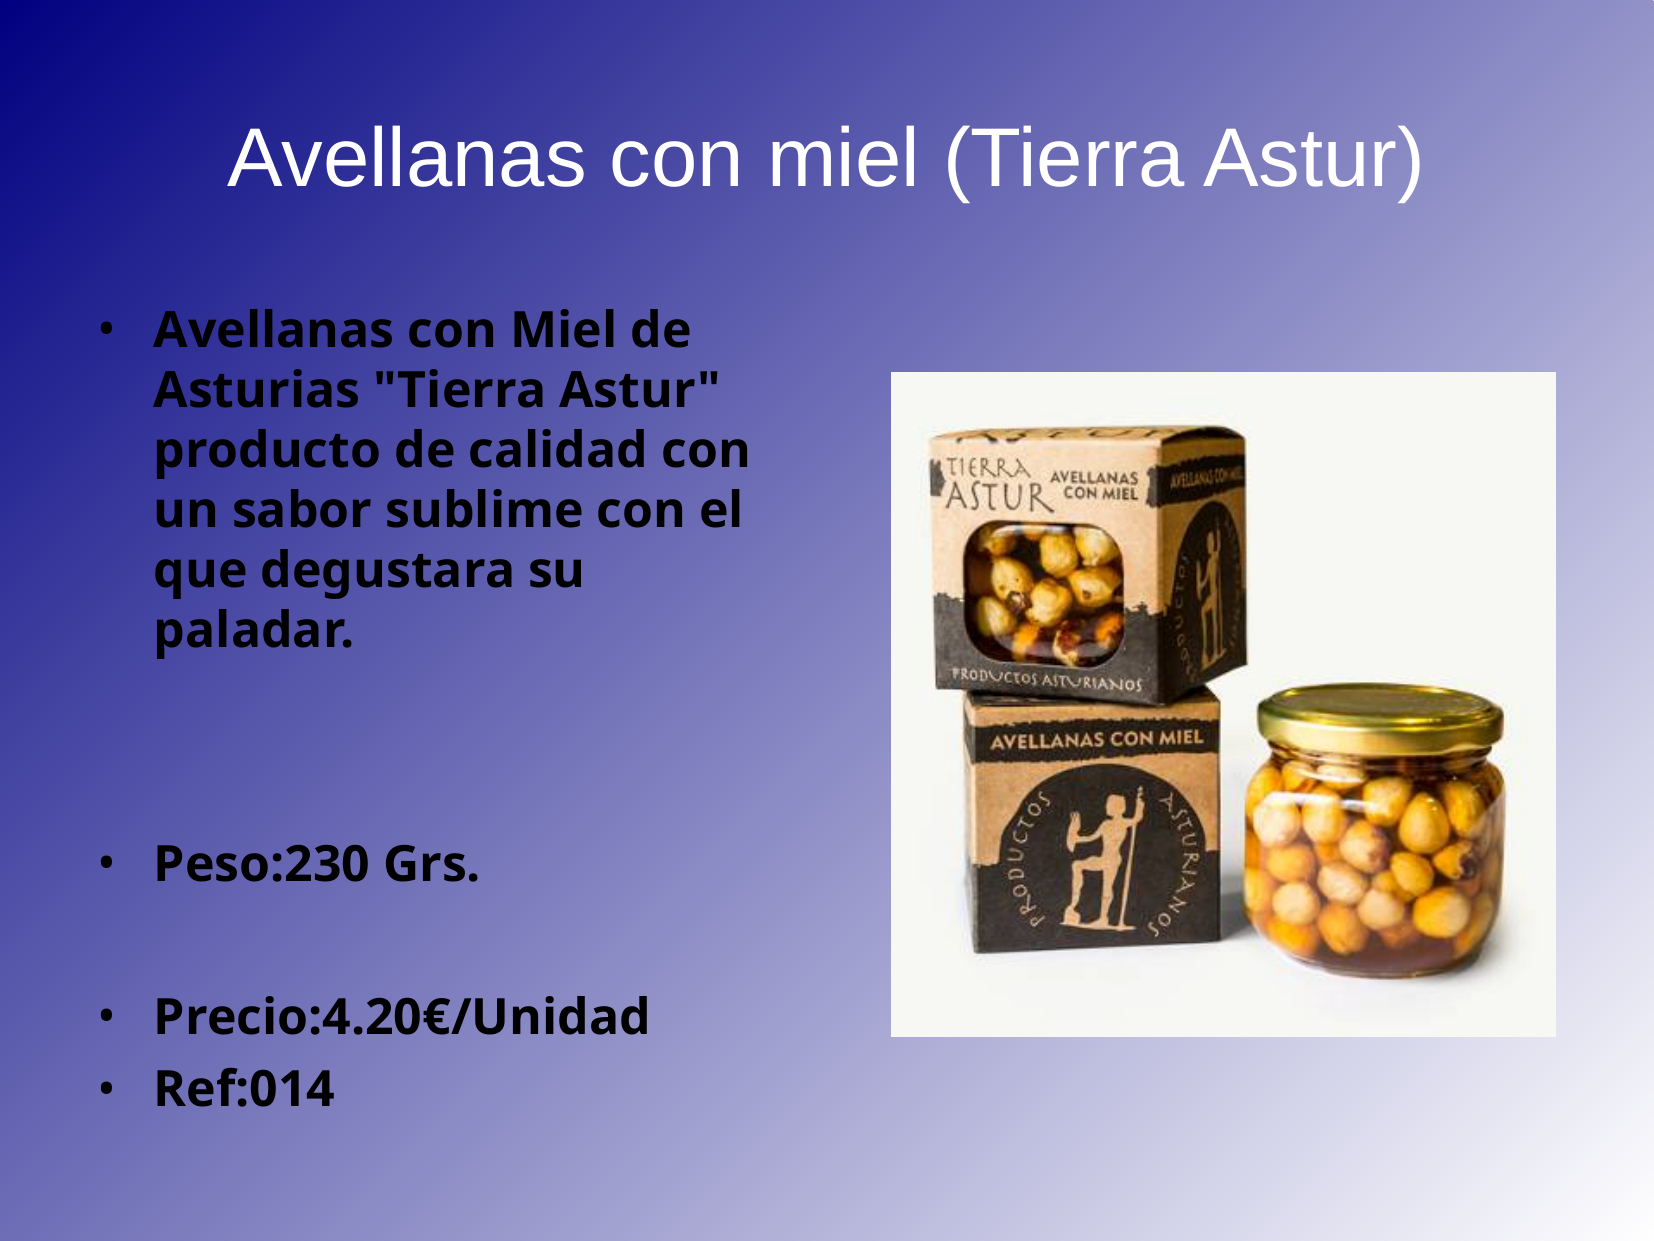

# Avellanas con miel (Tierra Astur)
Avellanas con Miel de Asturias "Tierra Astur" producto de calidad con un sabor sublime con el que degustara su paladar.
Peso:230 Grs.
Precio:4.20€/Unidad
Ref:014